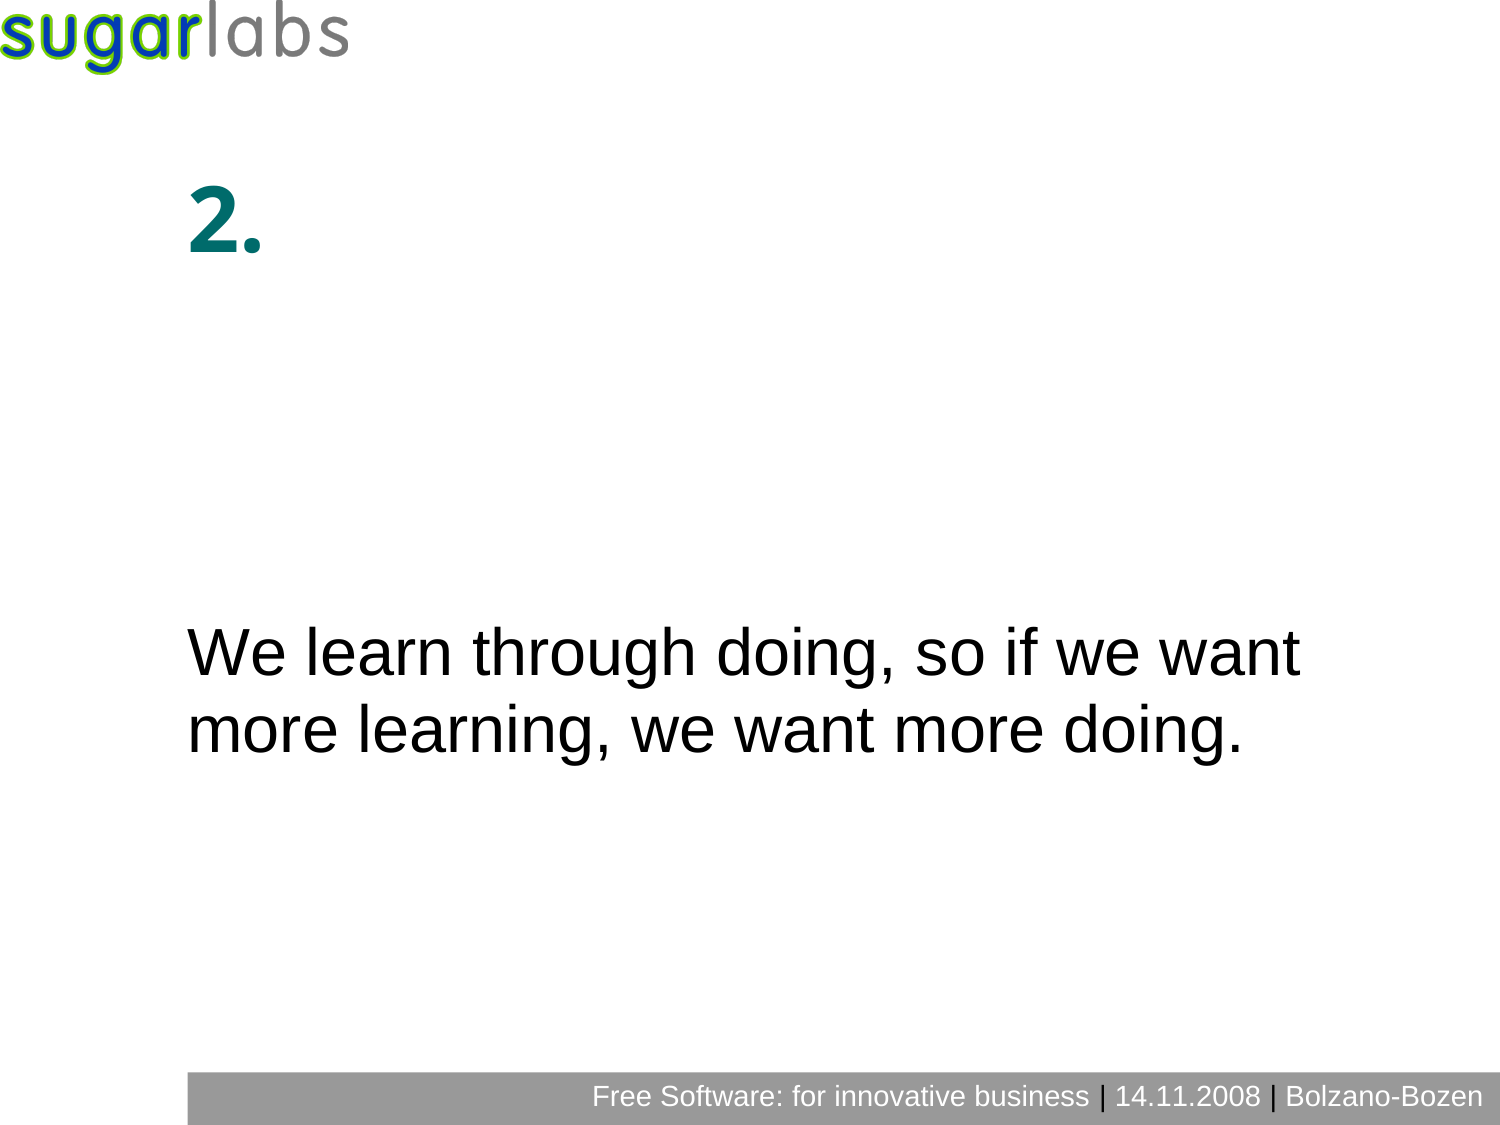

# 2.
We learn through doing, so if we want more learning, we want more doing.